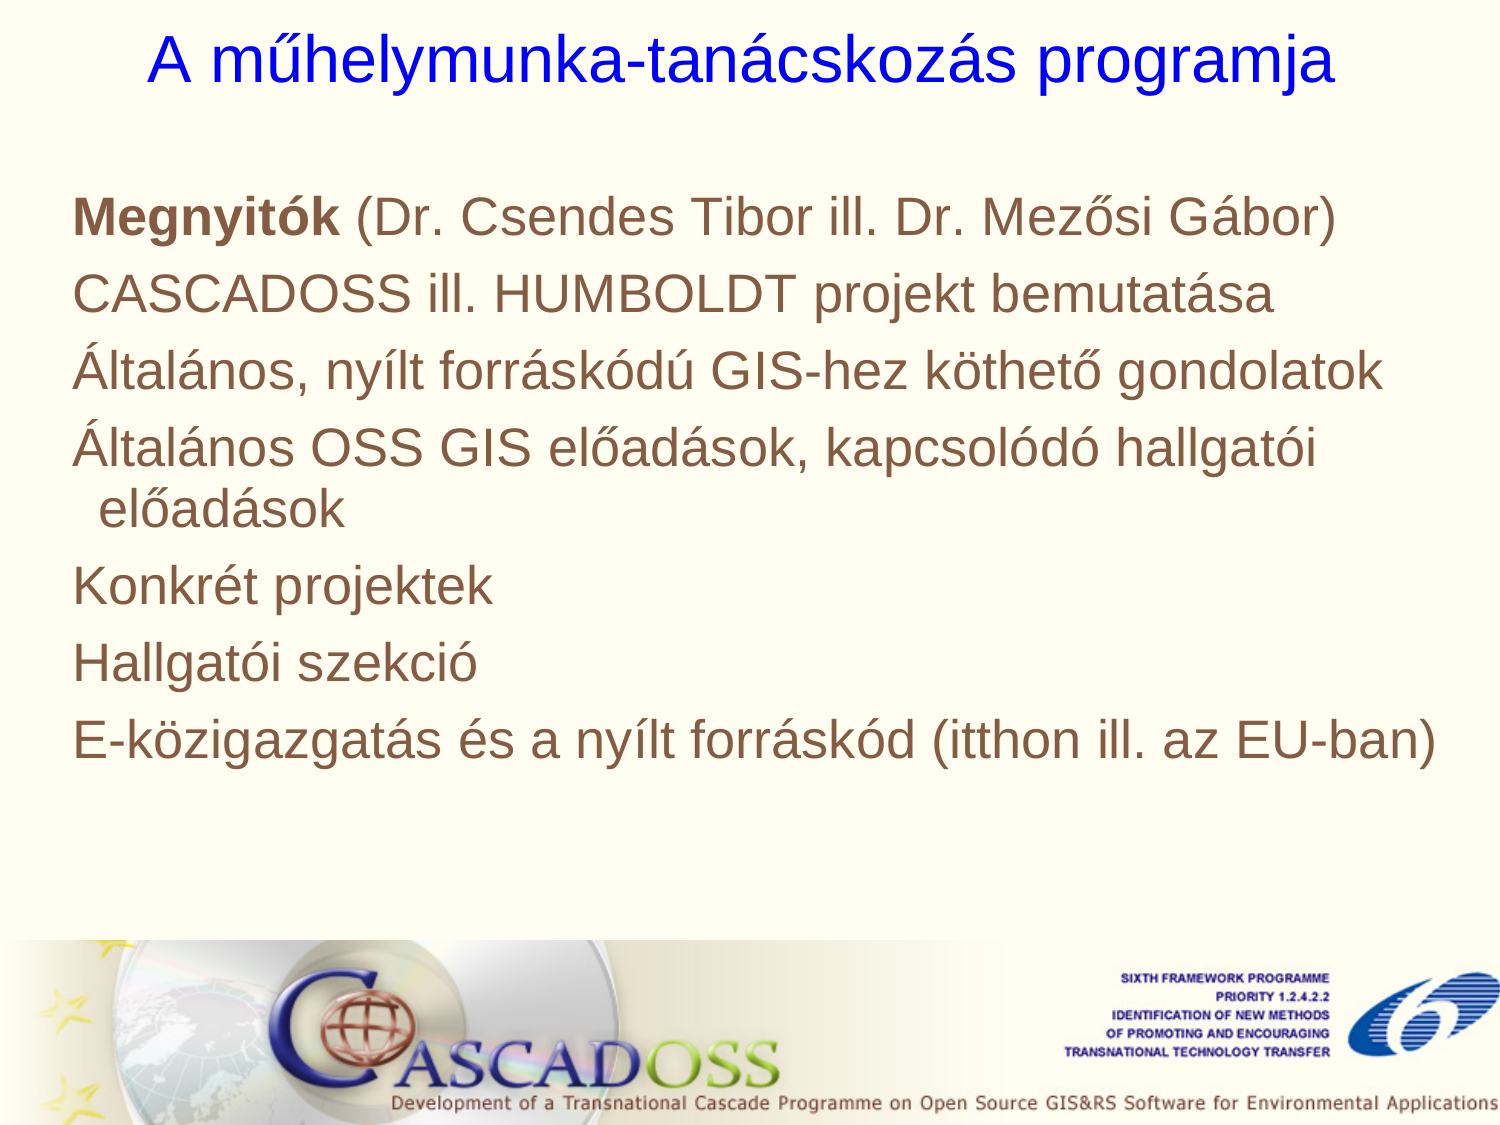

# A műhelymunka-tanácskozás programja
Megnyitók (Dr. Csendes Tibor ill. Dr. Mezősi Gábor)
CASCADOSS ill. HUMBOLDT projekt bemutatása
Általános, nyílt forráskódú GIS-hez köthető gondolatok
Általános OSS GIS előadások, kapcsolódó hallgatói előadások
Konkrét projektek
Hallgatói szekció
E-közigazgatás és a nyílt forráskód (itthon ill. az EU-ban)